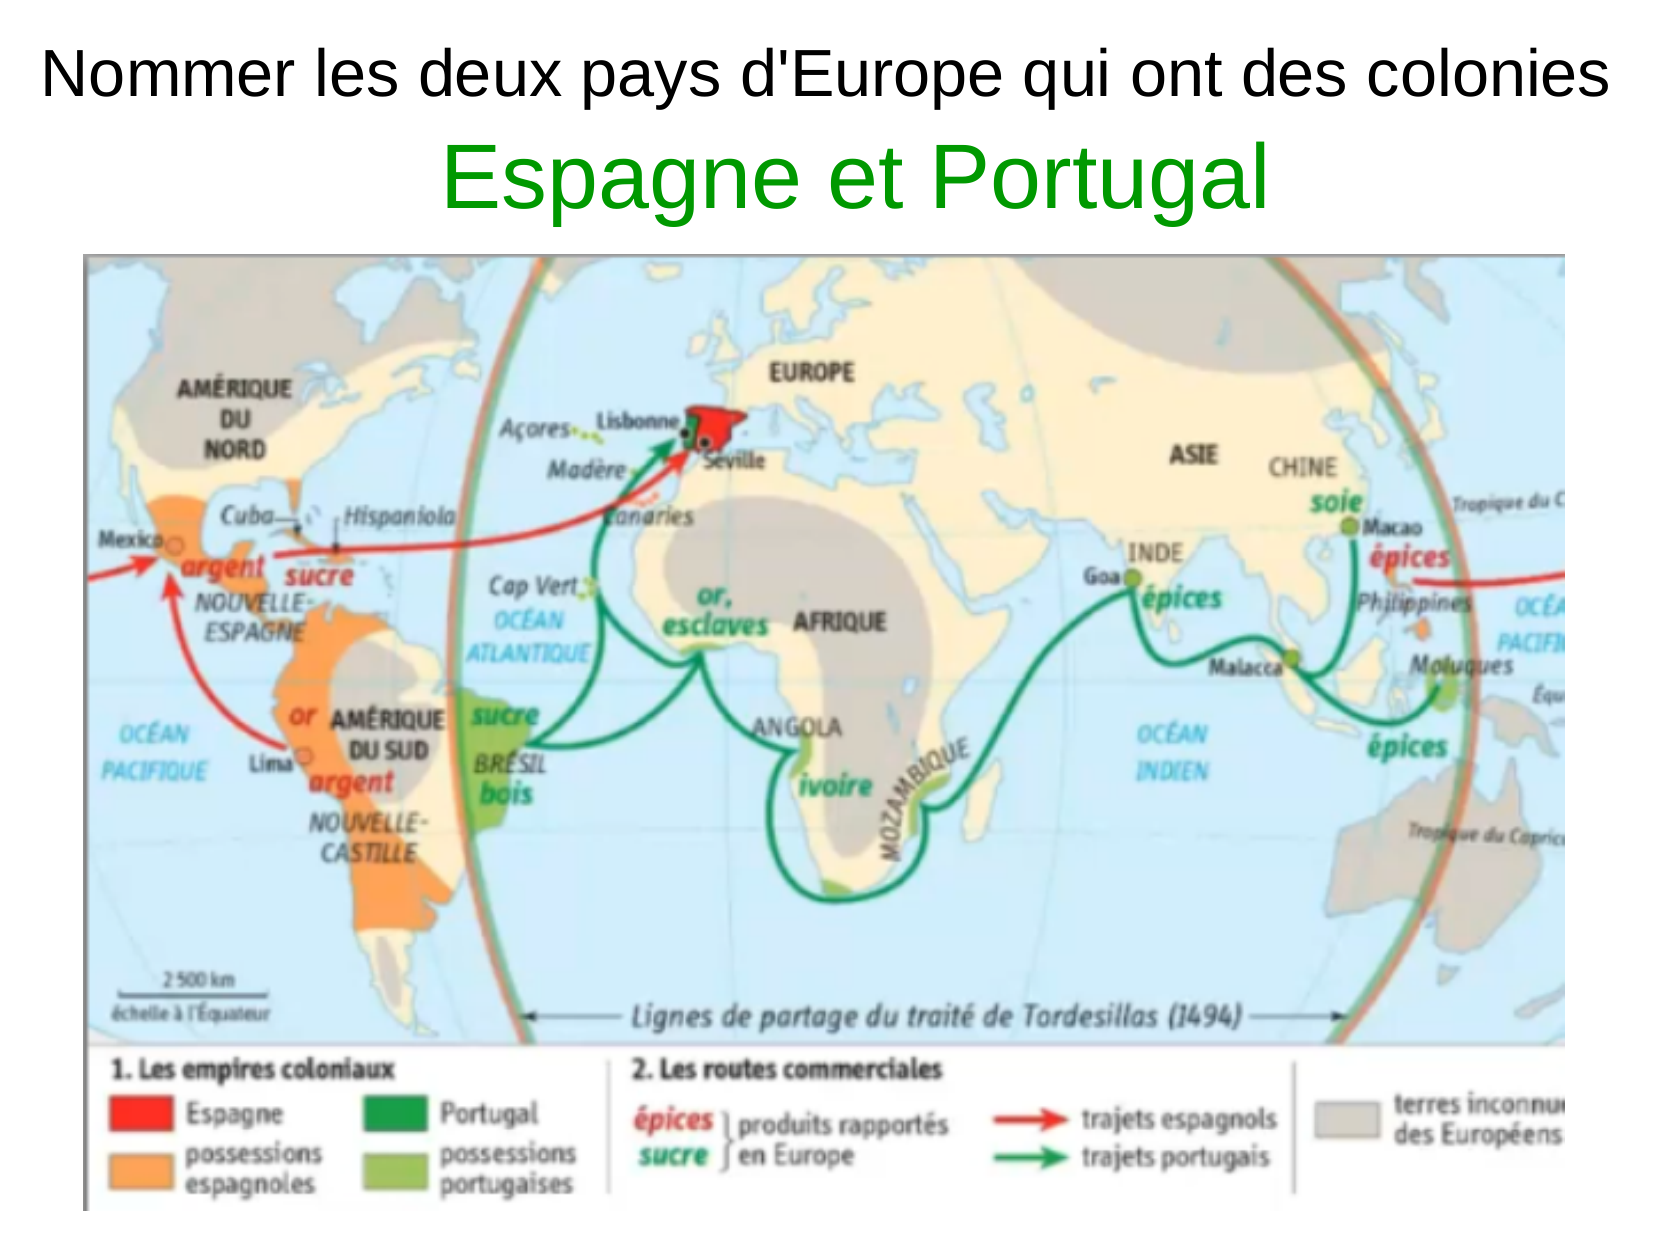

Nommer les deux pays d'Europe qui ont des colonies
Espagne et Portugal